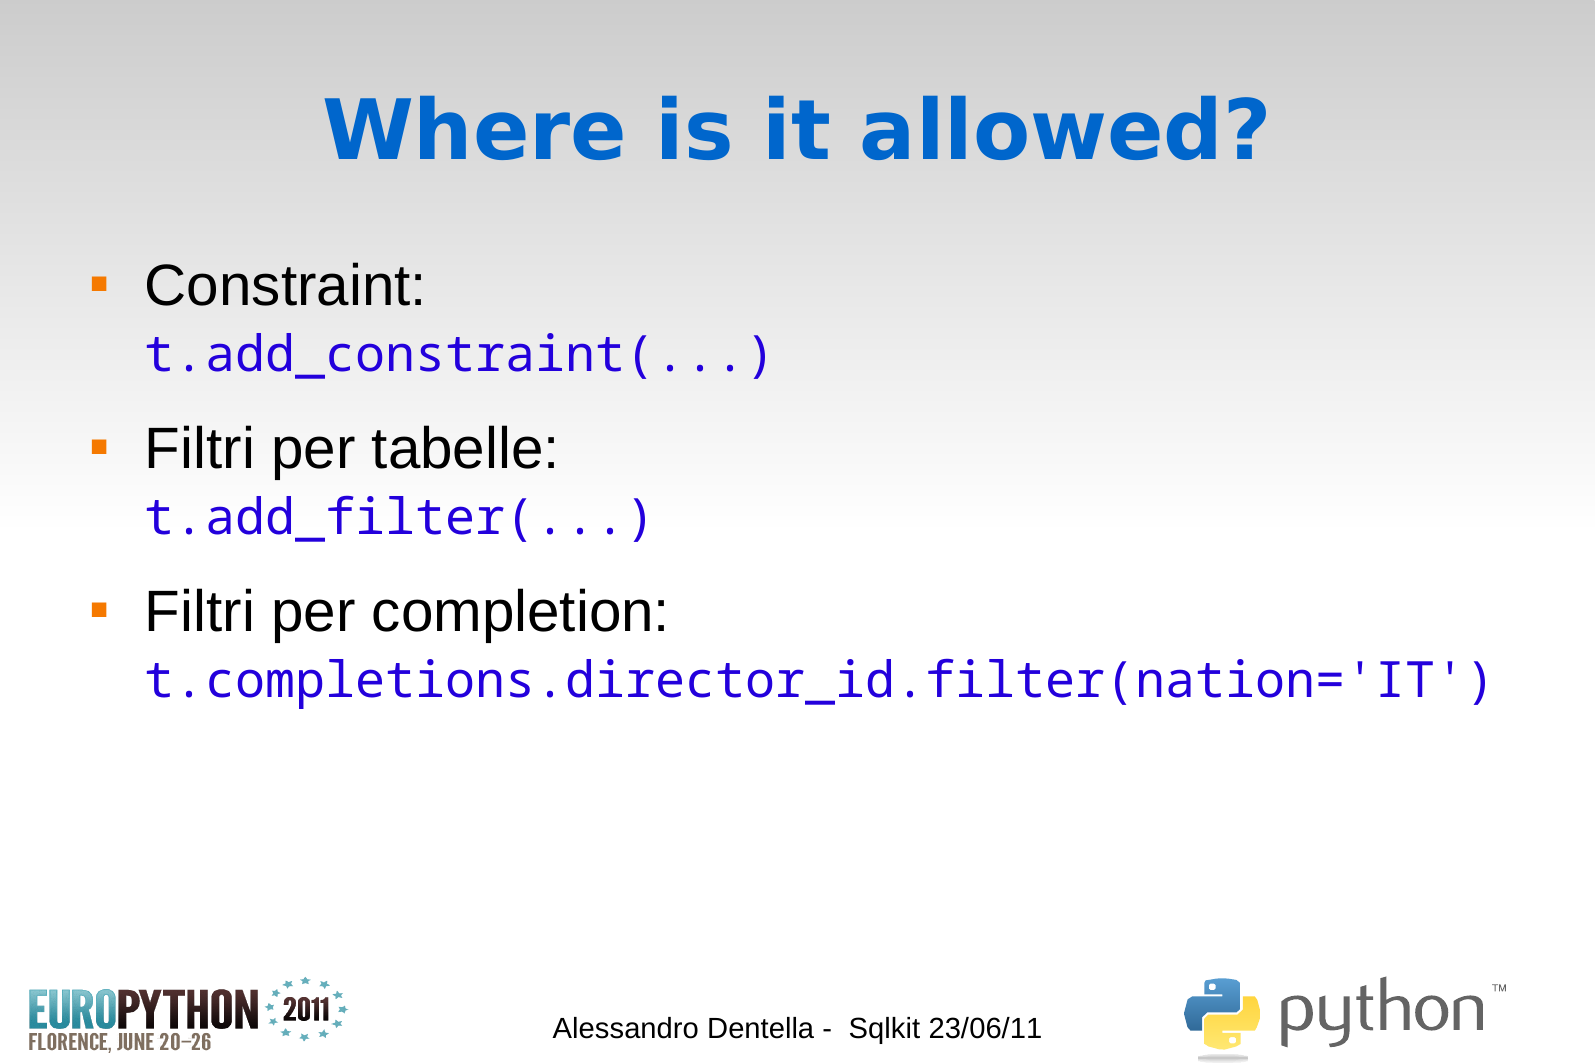

# Where is it allowed?
Constraint:
t.add_constraint(...)
Filtri per tabelle:
t.add_filter(...)
Filtri per completion:
t.completions.director_id.filter(nation='IT')